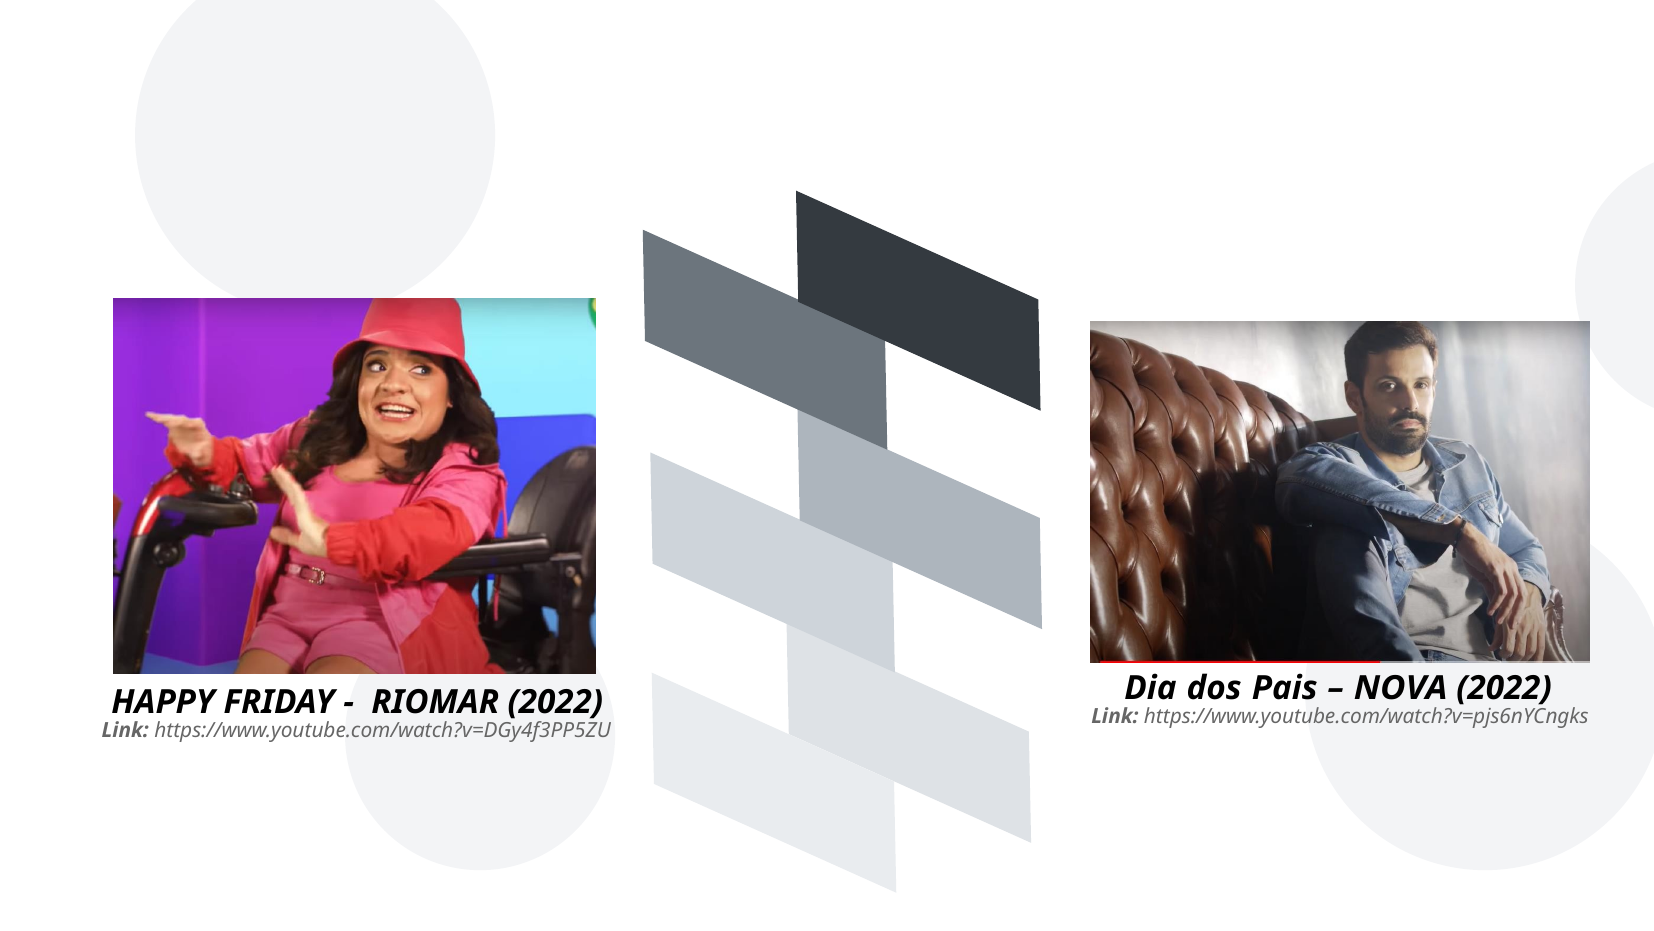

Dia dos Pais – NOVA (2022)
 HAPPY FRIDAY - RIOMAR (2022)
Link: https://www.youtube.com/watch?v=pjs6nYCngks
Link: https://www.youtube.com/watch?v=DGy4f3PP5ZU